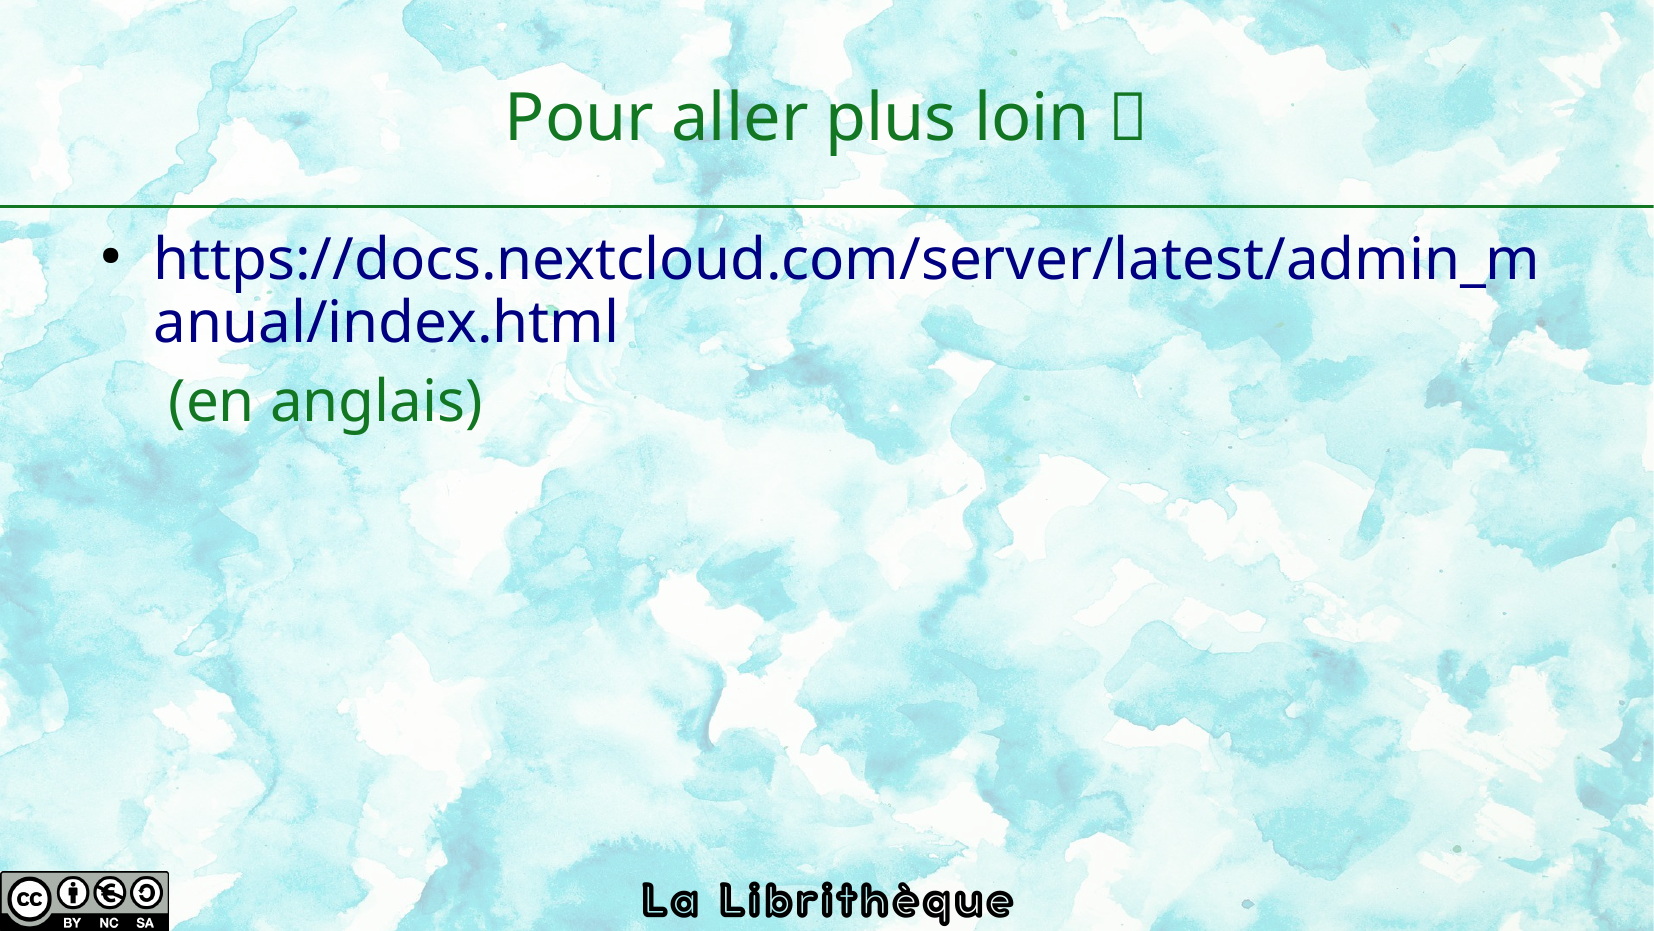

# Pour aller plus loin 🥾
https://docs.nextcloud.com/server/latest/admin_manual/index.html (en anglais)